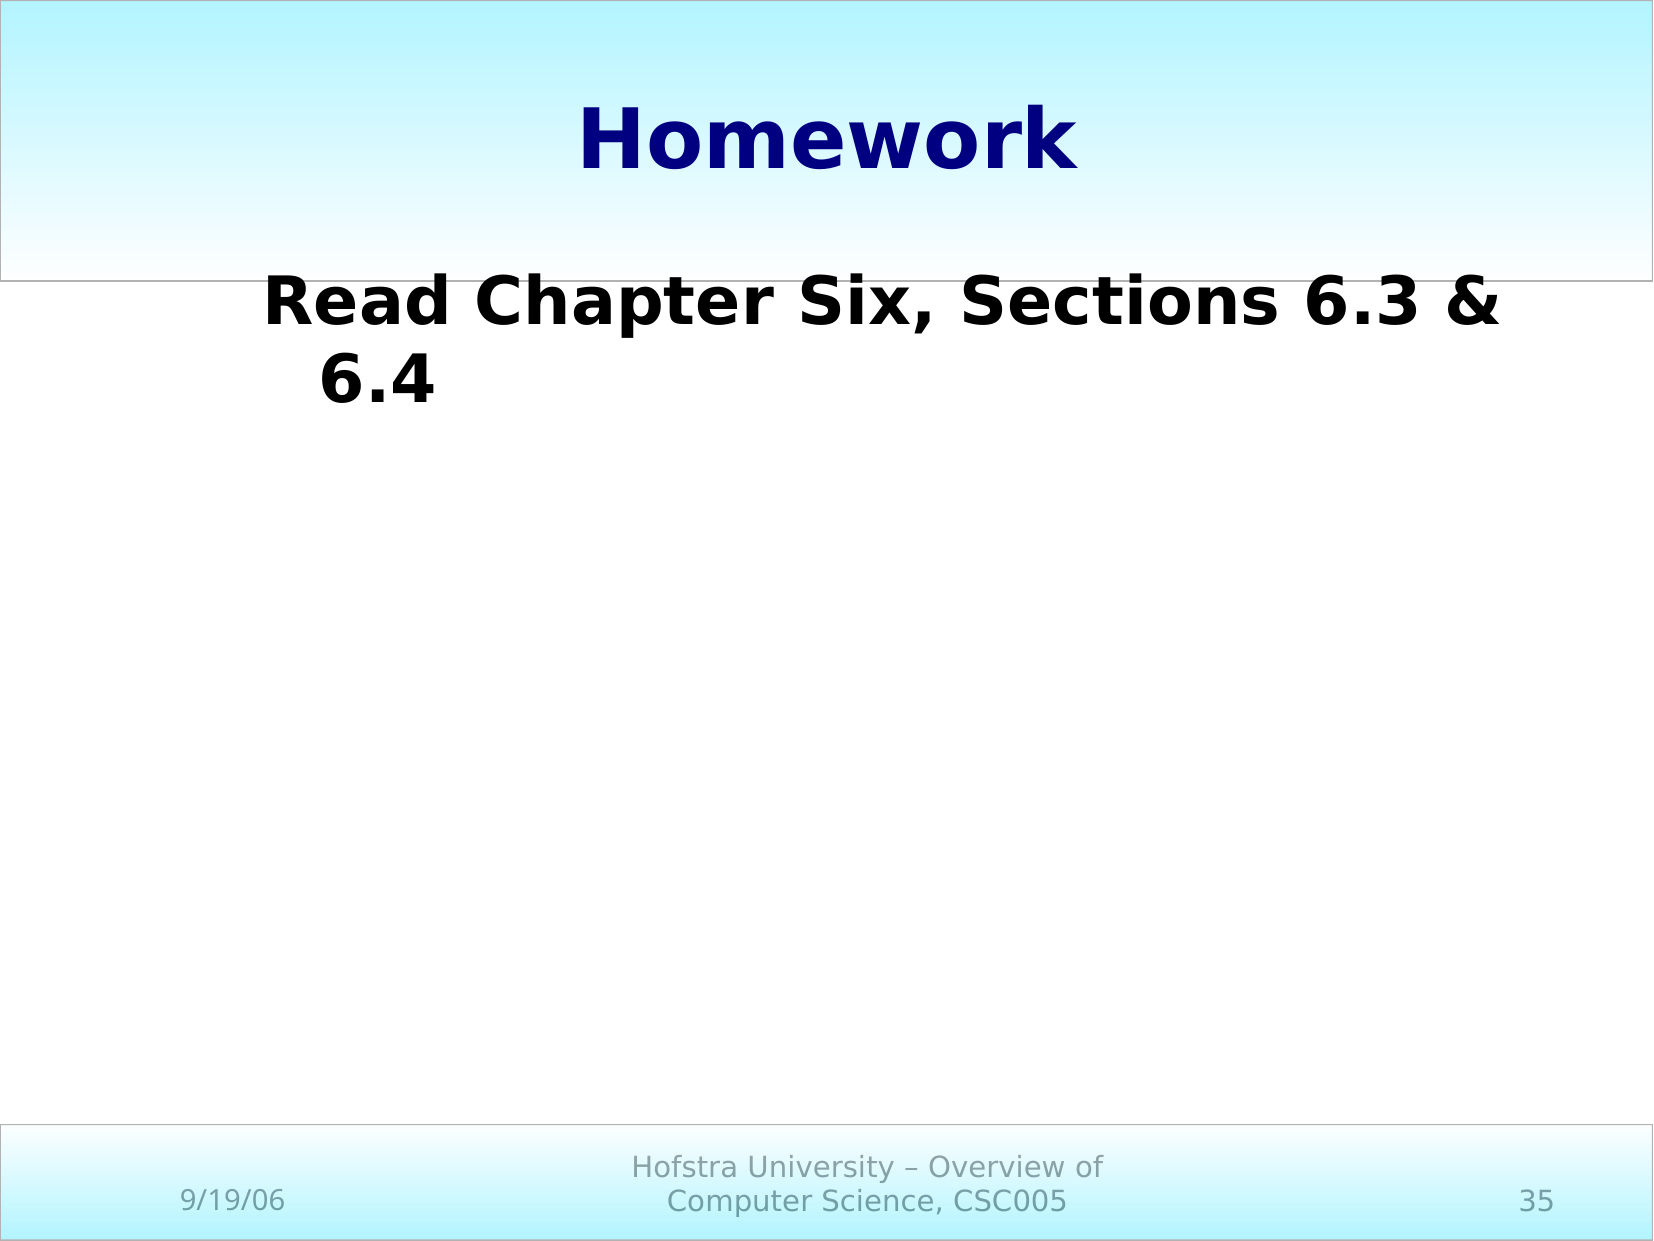

# Homework
Read Chapter Six, Sections 6.3 & 6.4
09/27/06
35